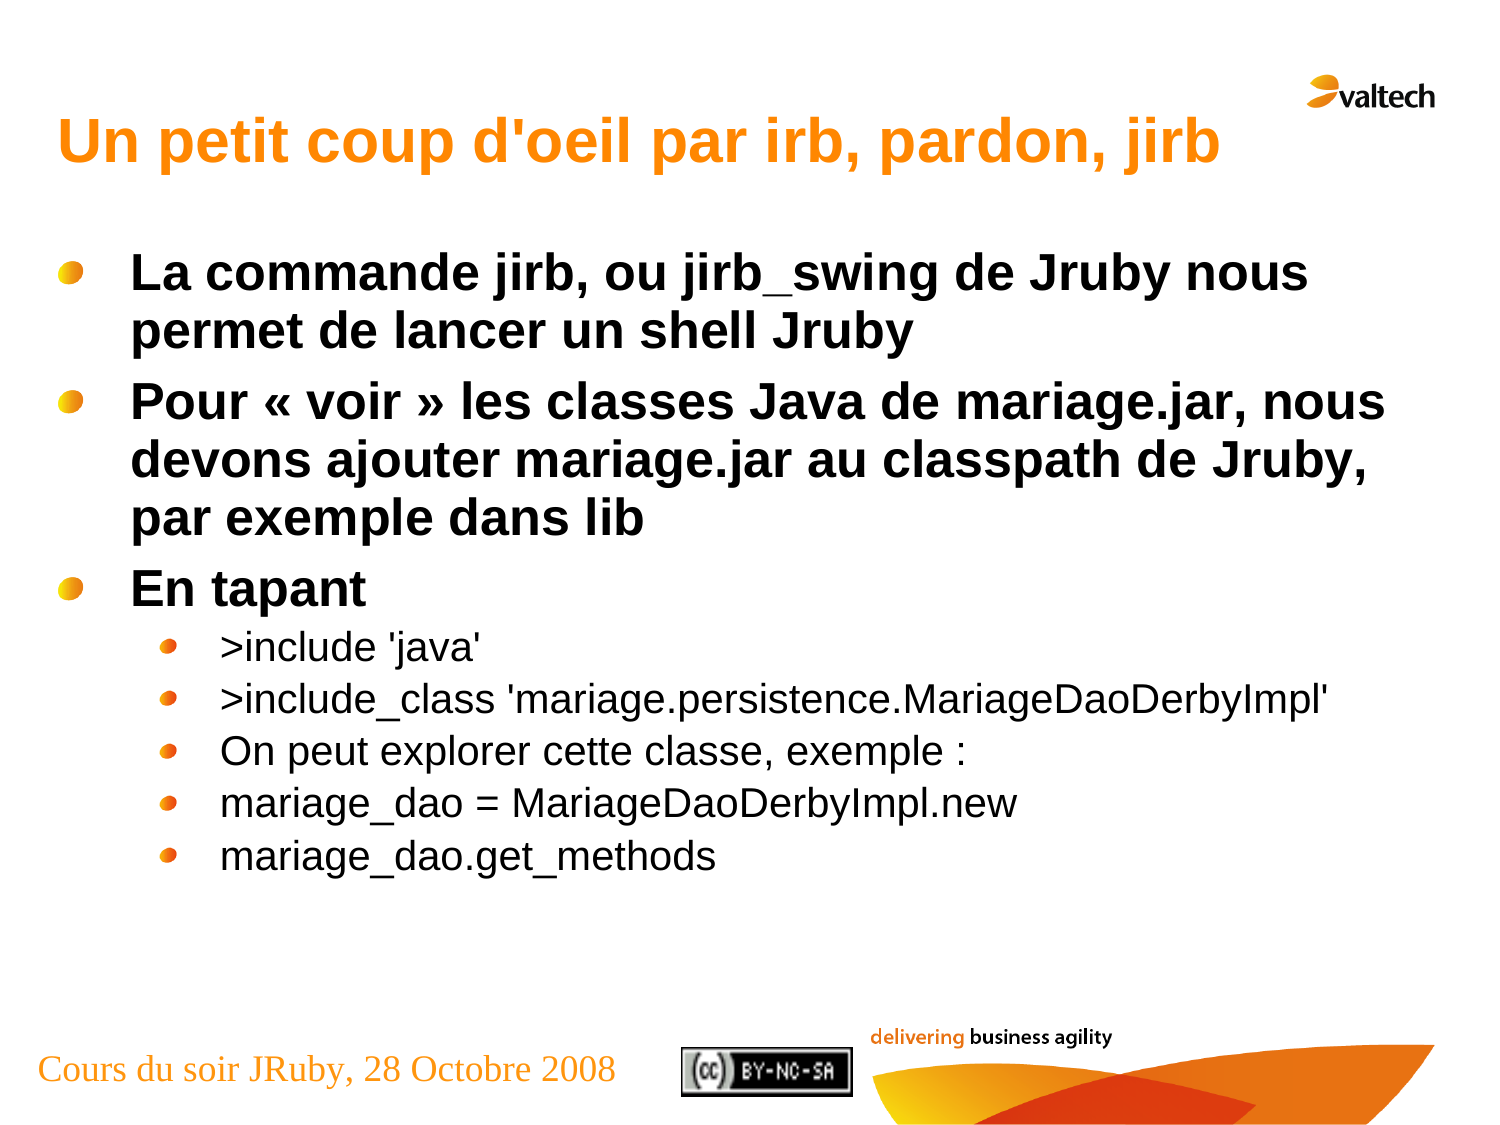

# Un petit coup d'oeil par irb, pardon, jirb
La commande jirb, ou jirb_swing de Jruby nous permet de lancer un shell Jruby
Pour « voir » les classes Java de mariage.jar, nous devons ajouter mariage.jar au classpath de Jruby, par exemple dans lib
En tapant
>include 'java'
>include_class 'mariage.persistence.MariageDaoDerbyImpl'
On peut explorer cette classe, exemple :
mariage_dao = MariageDaoDerbyImpl.new
mariage_dao.get_methods
Cours du soir JRuby, 28 Octobre 2008